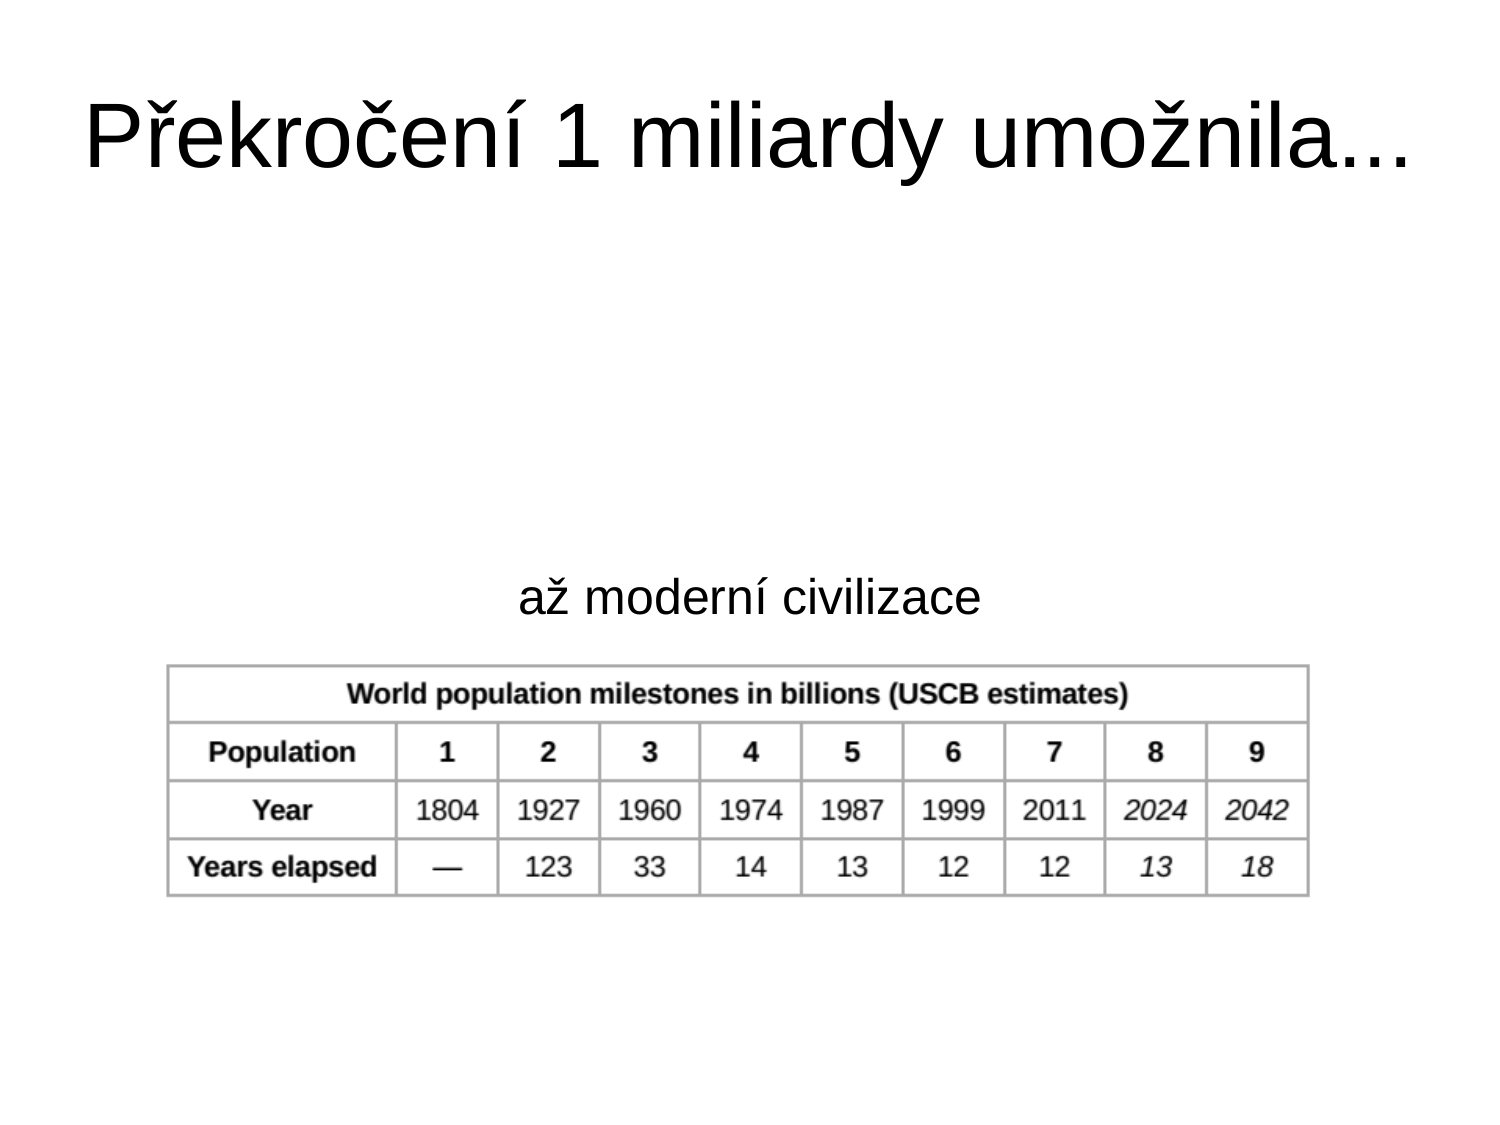

# Překročení 1 miliardy umožnila...
až moderní civilizace